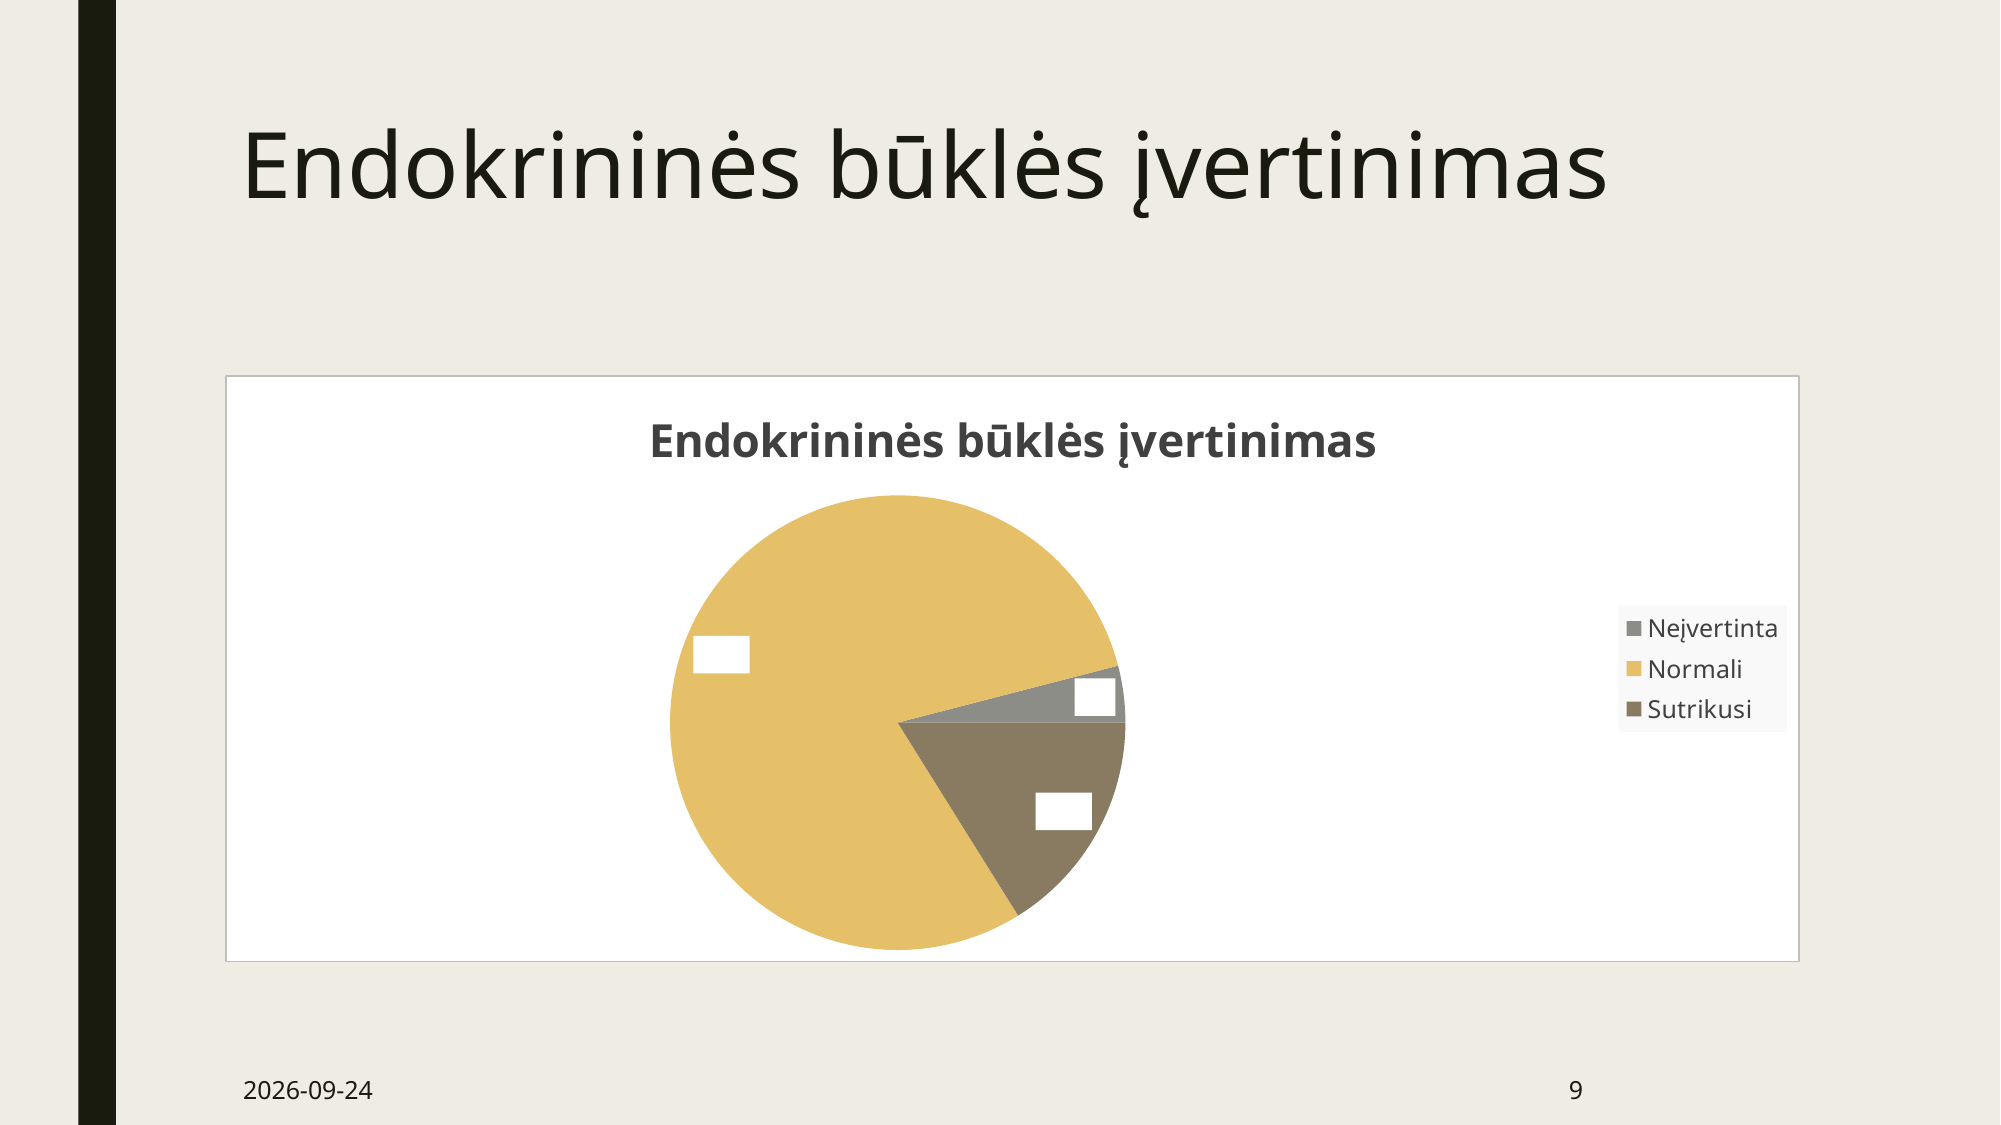

# Endokrininės būklės įvertinimas
### Chart: Endokrininės būklės įvertinimas
| Category | Endokrininės būklės įvertinimas |
|---|---|
| Neįvertinta | 4.0 |
| Normali | 79.2 |
| Sutrikusi | 16.0 |